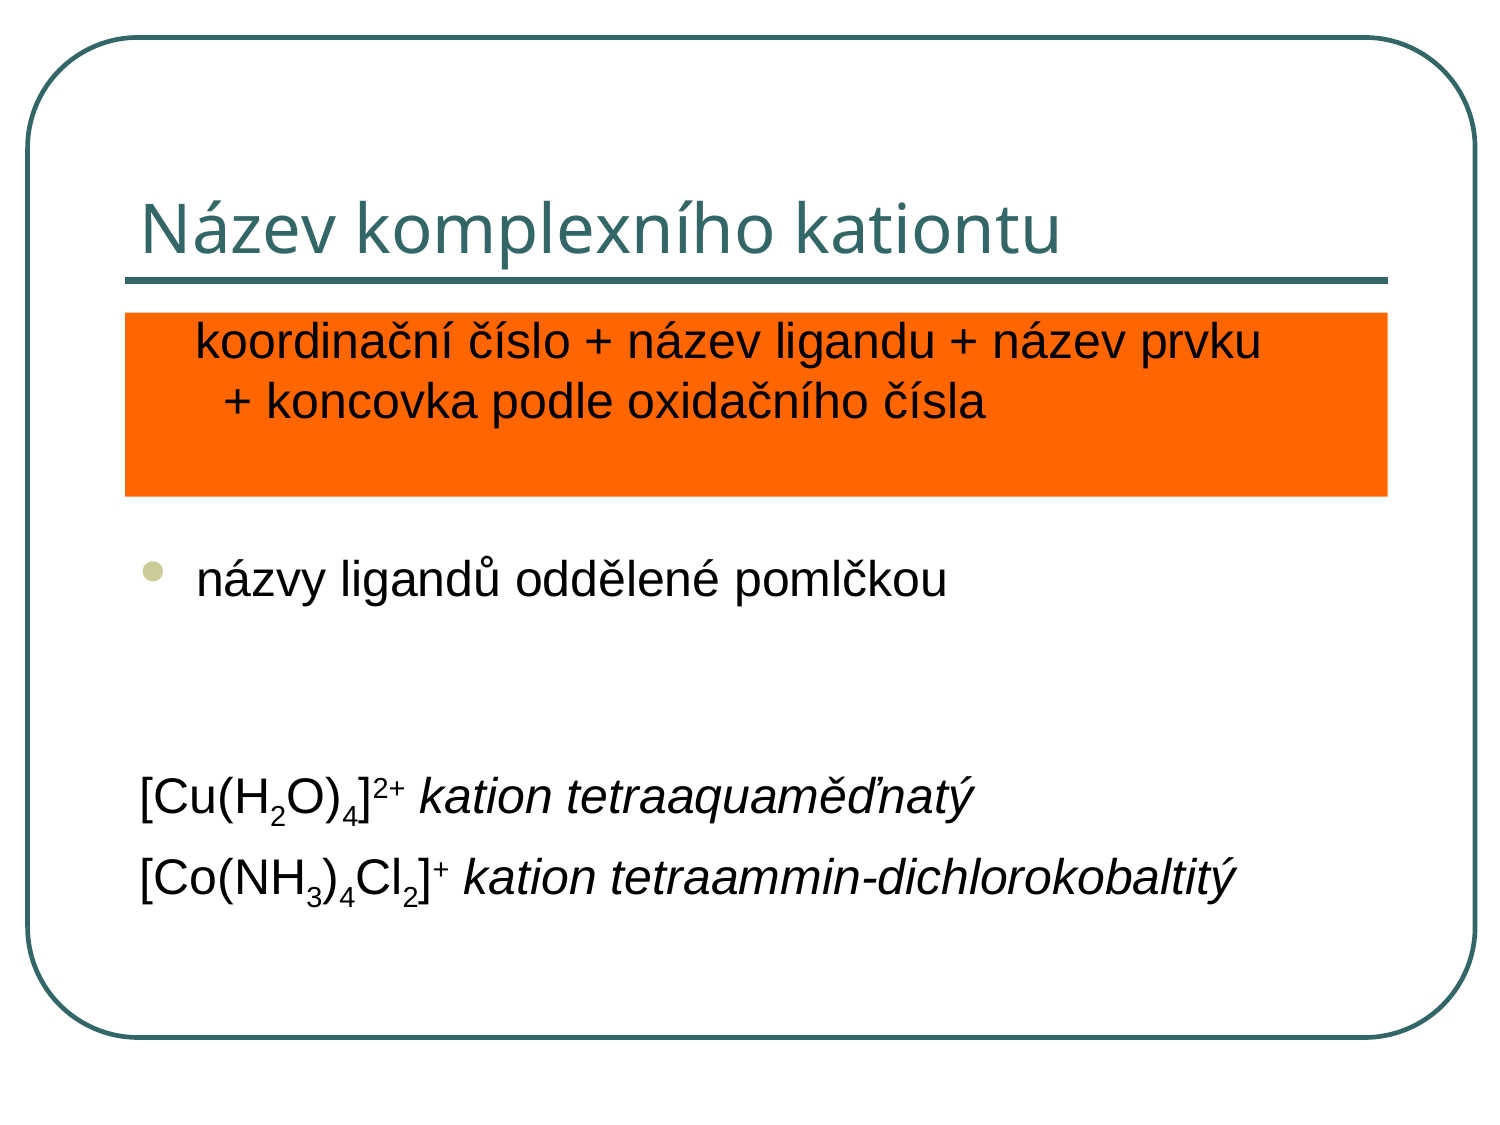

# Název komplexního kationtu
 koordinační číslo + název ligandu + název prvku
 + koncovka podle oxidačního čísla
názvy ligandů oddělené pomlčkou
[Cu(H2O)4]2+ kation tetraaquaměďnatý
[Co(NH3)4Cl2]+ kation tetraammin-dichlorokobaltitý